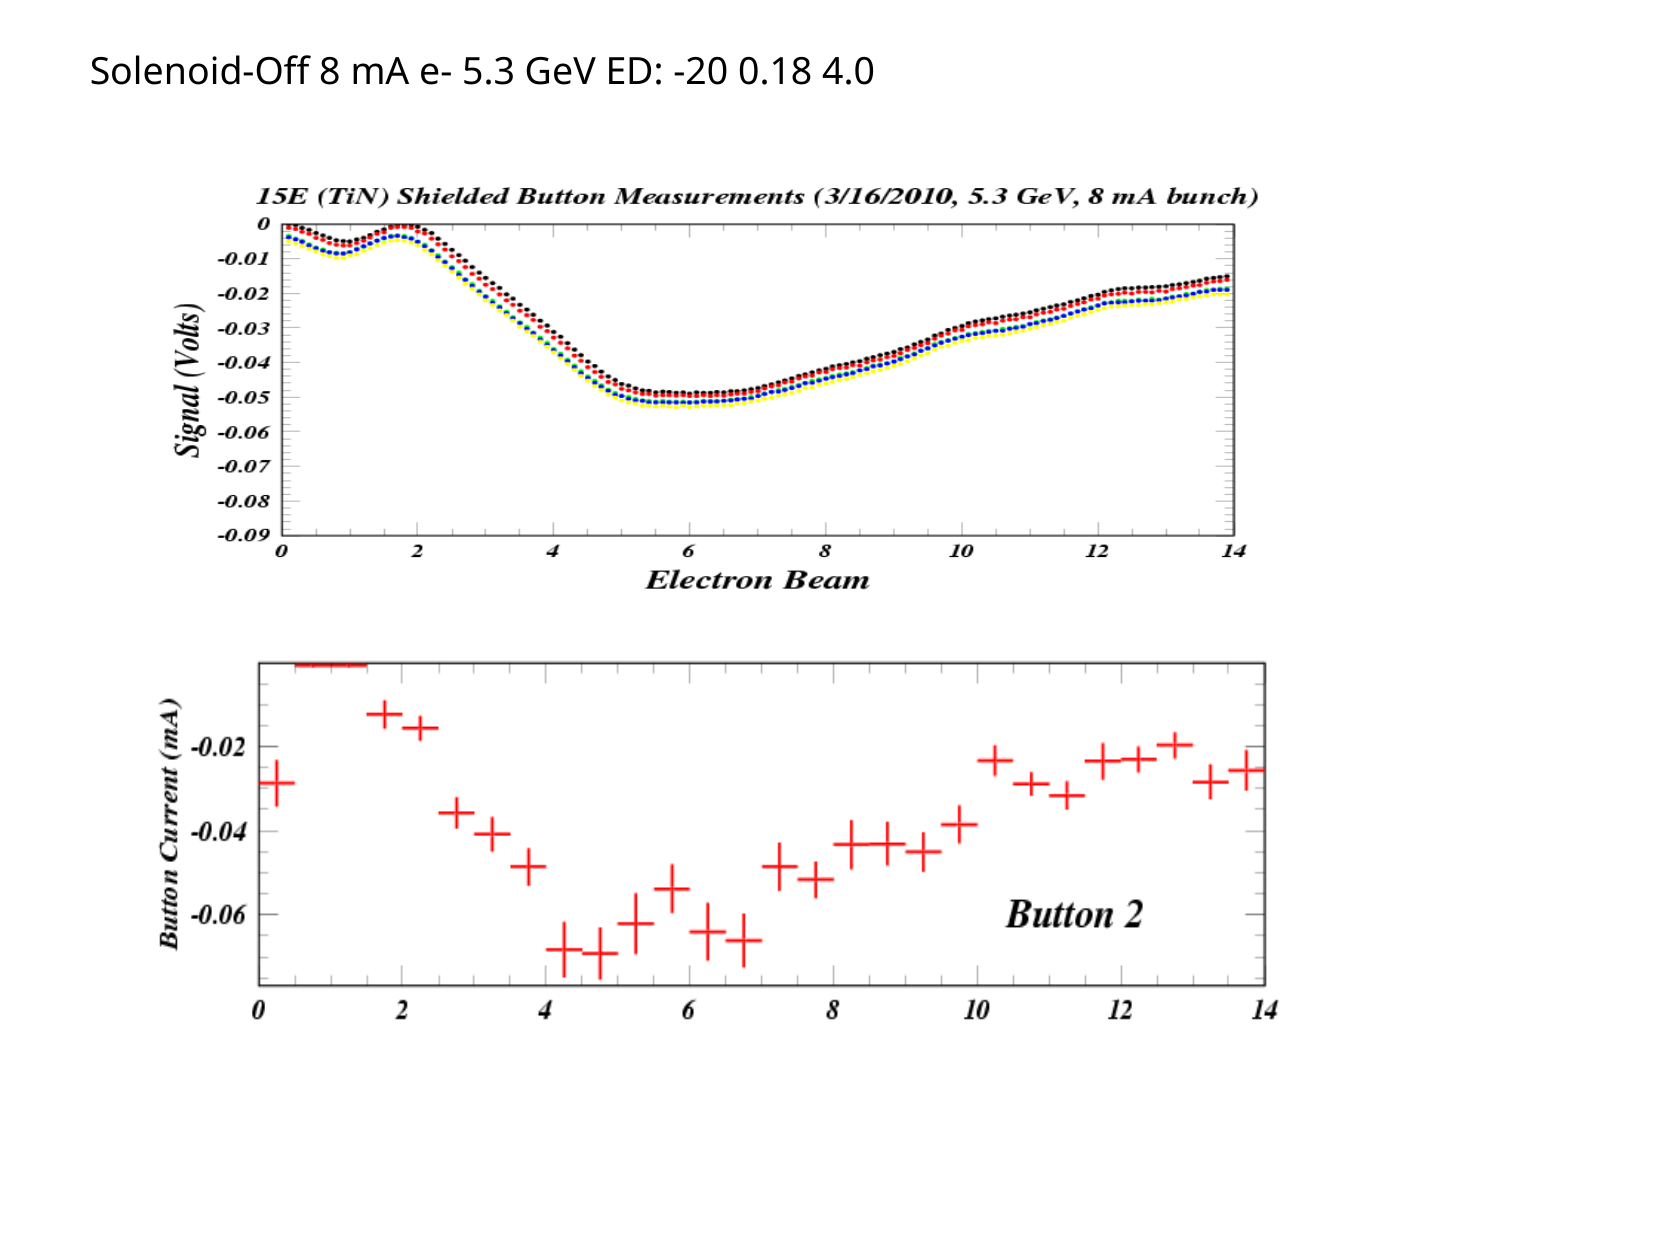

Solenoid-Off 8 mA e- 5.3 GeV ED: -20 0.18 4.0